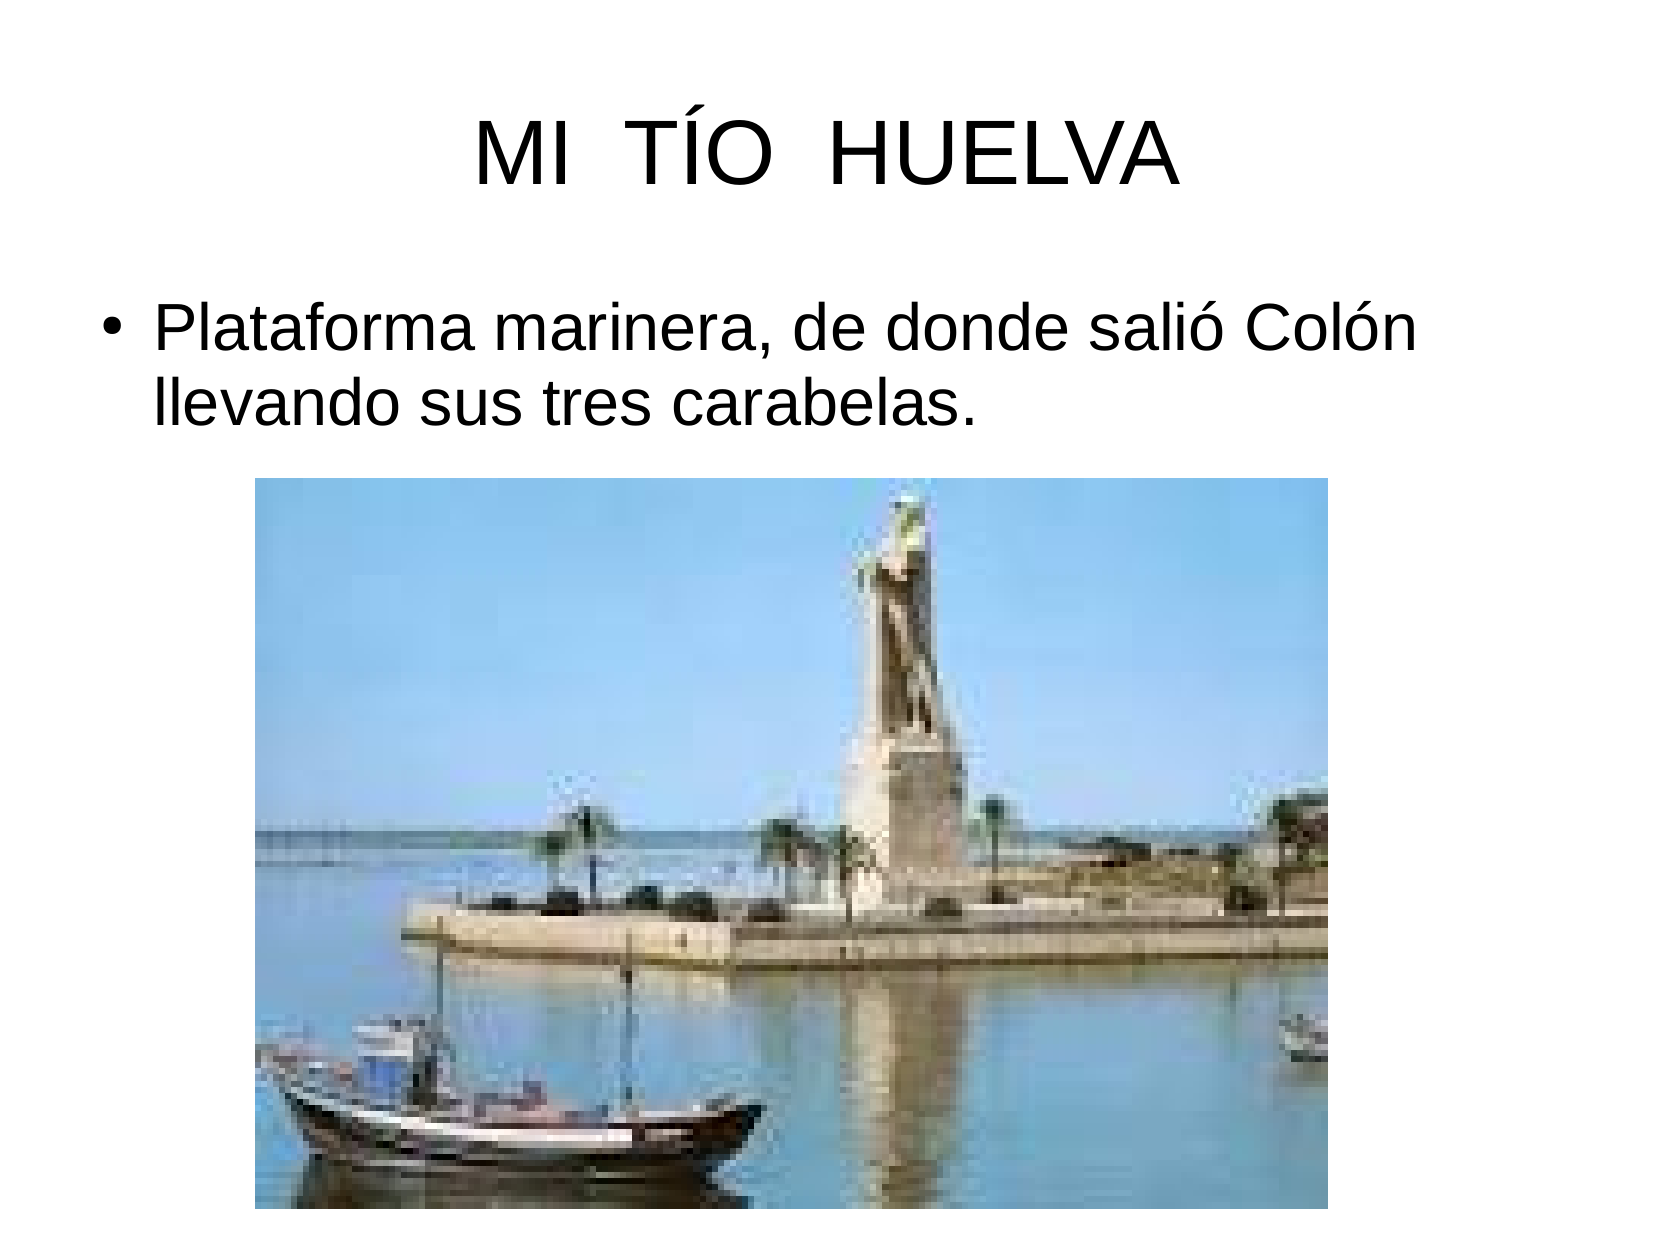

# MI TÍO HUELVA
Plataforma marinera, de donde salió Colón llevando sus tres carabelas.